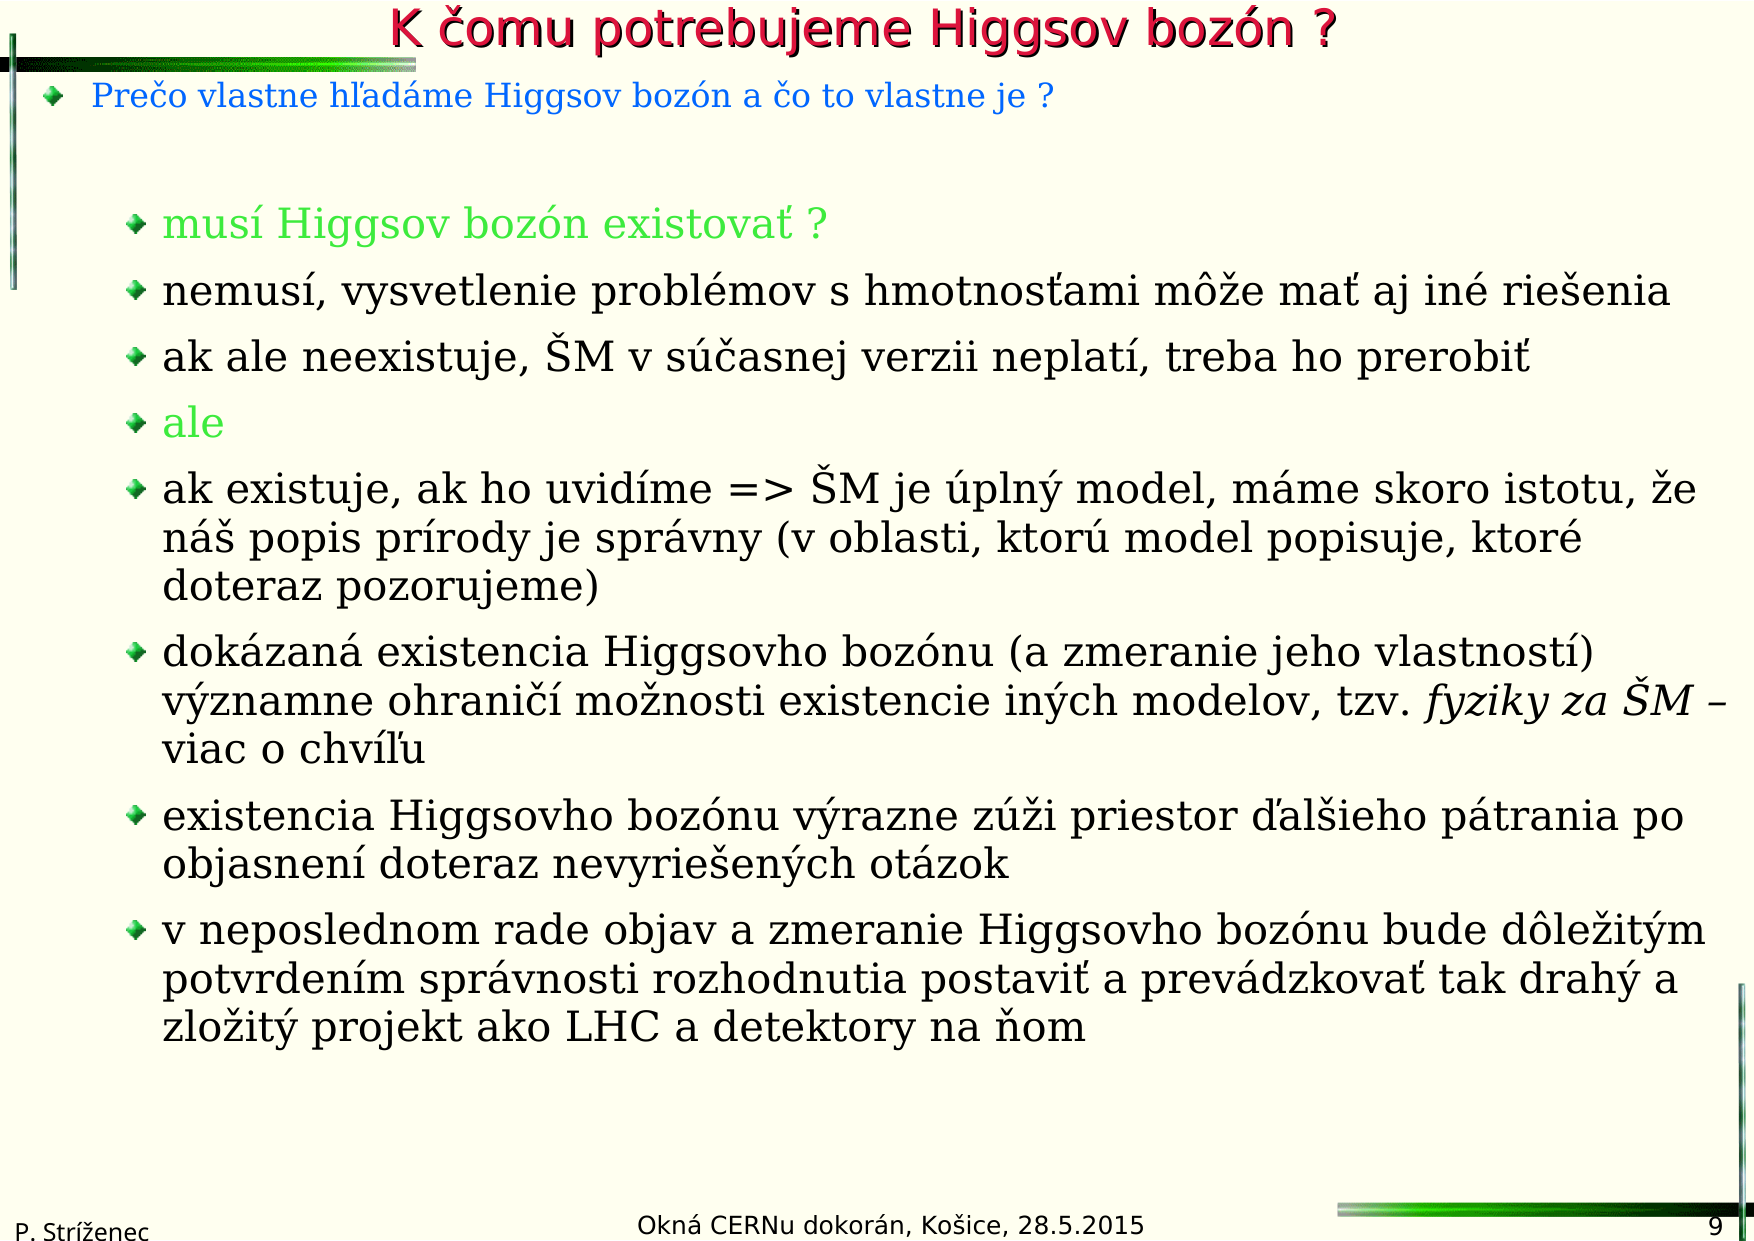

K čomu potrebujeme Higgsov bozón ?
# Prečo vlastne hľadáme Higgsov bozón a čo to vlastne je ?
musí Higgsov bozón existovať ?
nemusí, vysvetlenie problémov s hmotnosťami môže mať aj iné riešenia
ak ale neexistuje, ŠM v súčasnej verzii neplatí, treba ho prerobiť
ale
ak existuje, ak ho uvidíme => ŠM je úplný model, máme skoro istotu, že náš popis prírody je správny (v oblasti, ktorú model popisuje, ktoré doteraz pozorujeme)
dokázaná existencia Higgsovho bozónu (a zmeranie jeho vlastností) významne ohraničí možnosti existencie iných modelov, tzv. fyziky za ŠM – viac o chvíľu
existencia Higgsovho bozónu výrazne zúži priestor ďalšieho pátrania po objasnení doteraz nevyriešených otázok
v neposlednom rade objav a zmeranie Higgsovho bozónu bude dôležitým potvrdením správnosti rozhodnutia postaviť a prevádzkovať tak drahý a zložitý projekt ako LHC a detektory na ňom
Okná CERNu dokorán, Košice, 28.5.2015
P. Stríženec